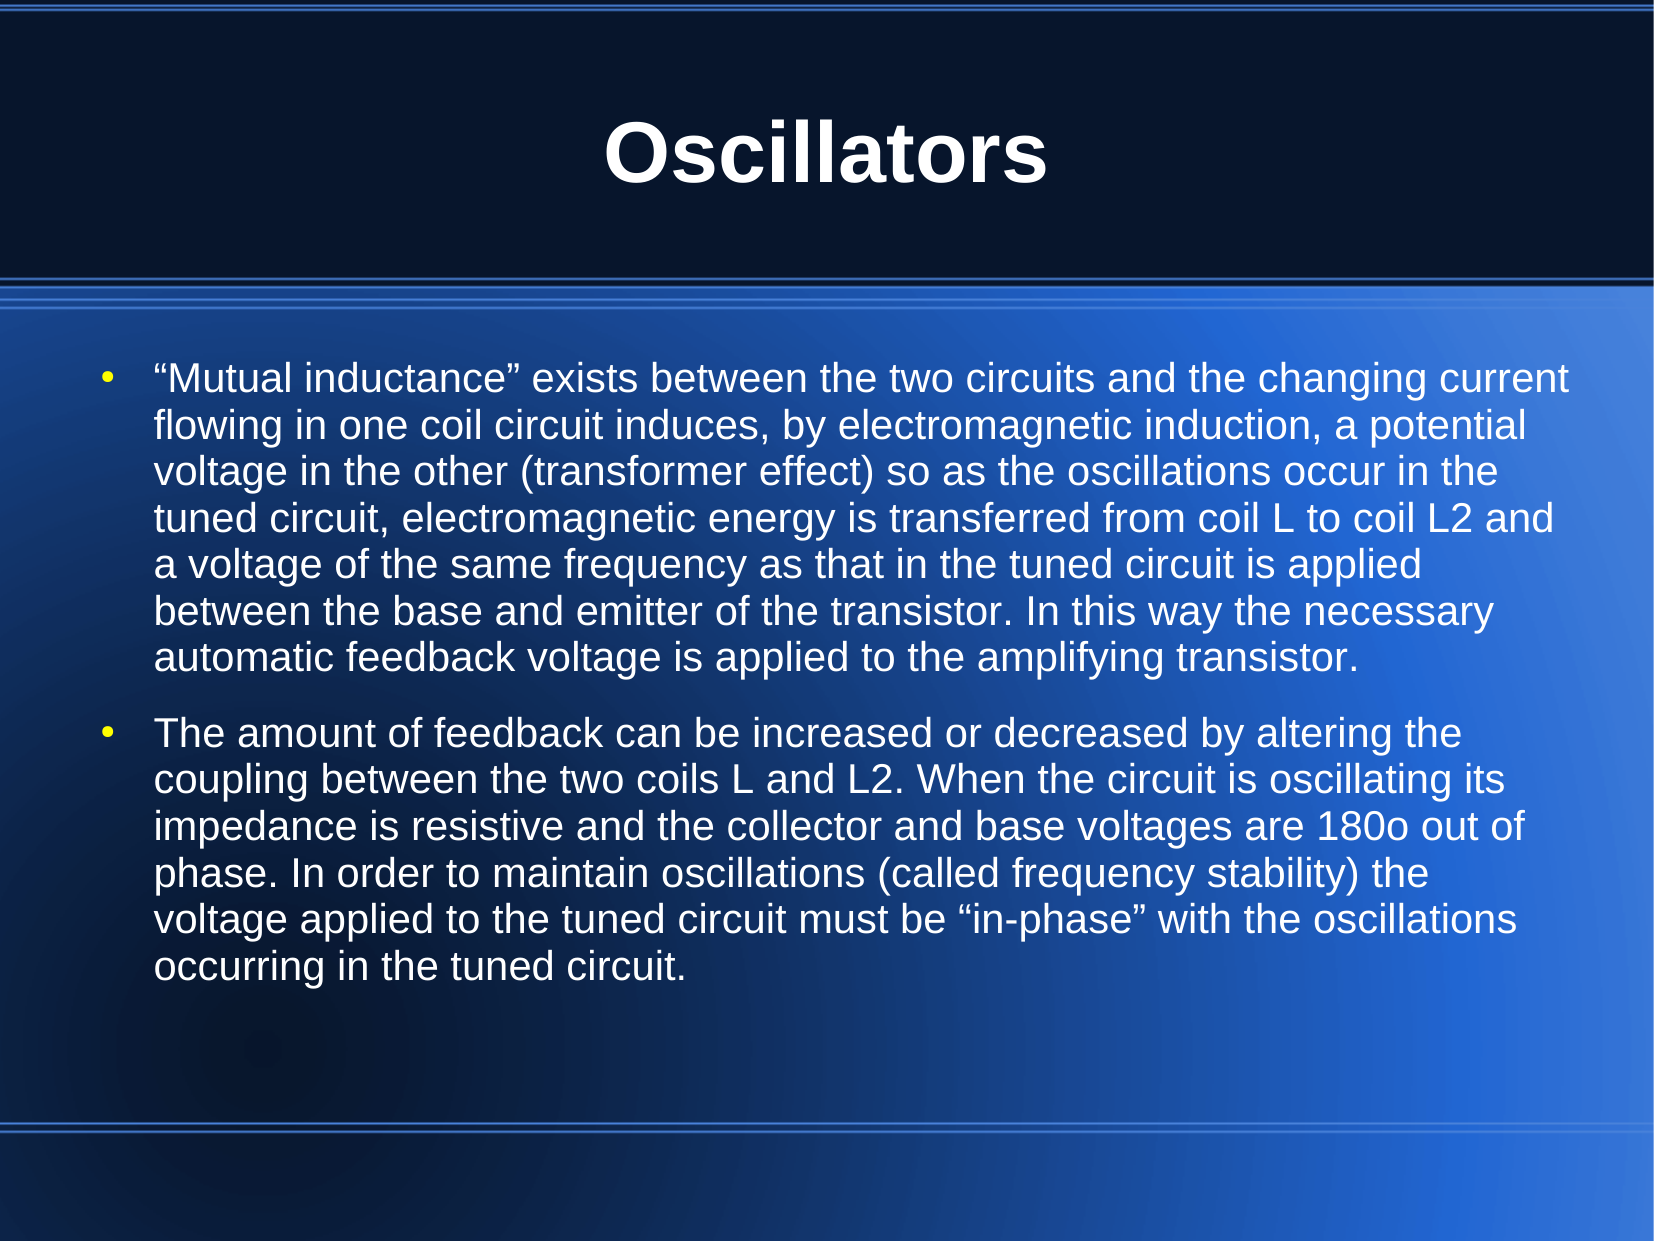

# Oscillators
“Mutual inductance” exists between the two circuits and the changing current flowing in one coil circuit induces, by electromagnetic induction, a potential voltage in the other (transformer effect) so as the oscillations occur in the tuned circuit, electromagnetic energy is transferred from coil L to coil L2 and a voltage of the same frequency as that in the tuned circuit is applied between the base and emitter of the transistor. In this way the necessary automatic feedback voltage is applied to the amplifying transistor.
The amount of feedback can be increased or decreased by altering the coupling between the two coils L and L2. When the circuit is oscillating its impedance is resistive and the collector and base voltages are 180o out of phase. In order to maintain oscillations (called frequency stability) the voltage applied to the tuned circuit must be “in-phase” with the oscillations occurring in the tuned circuit.